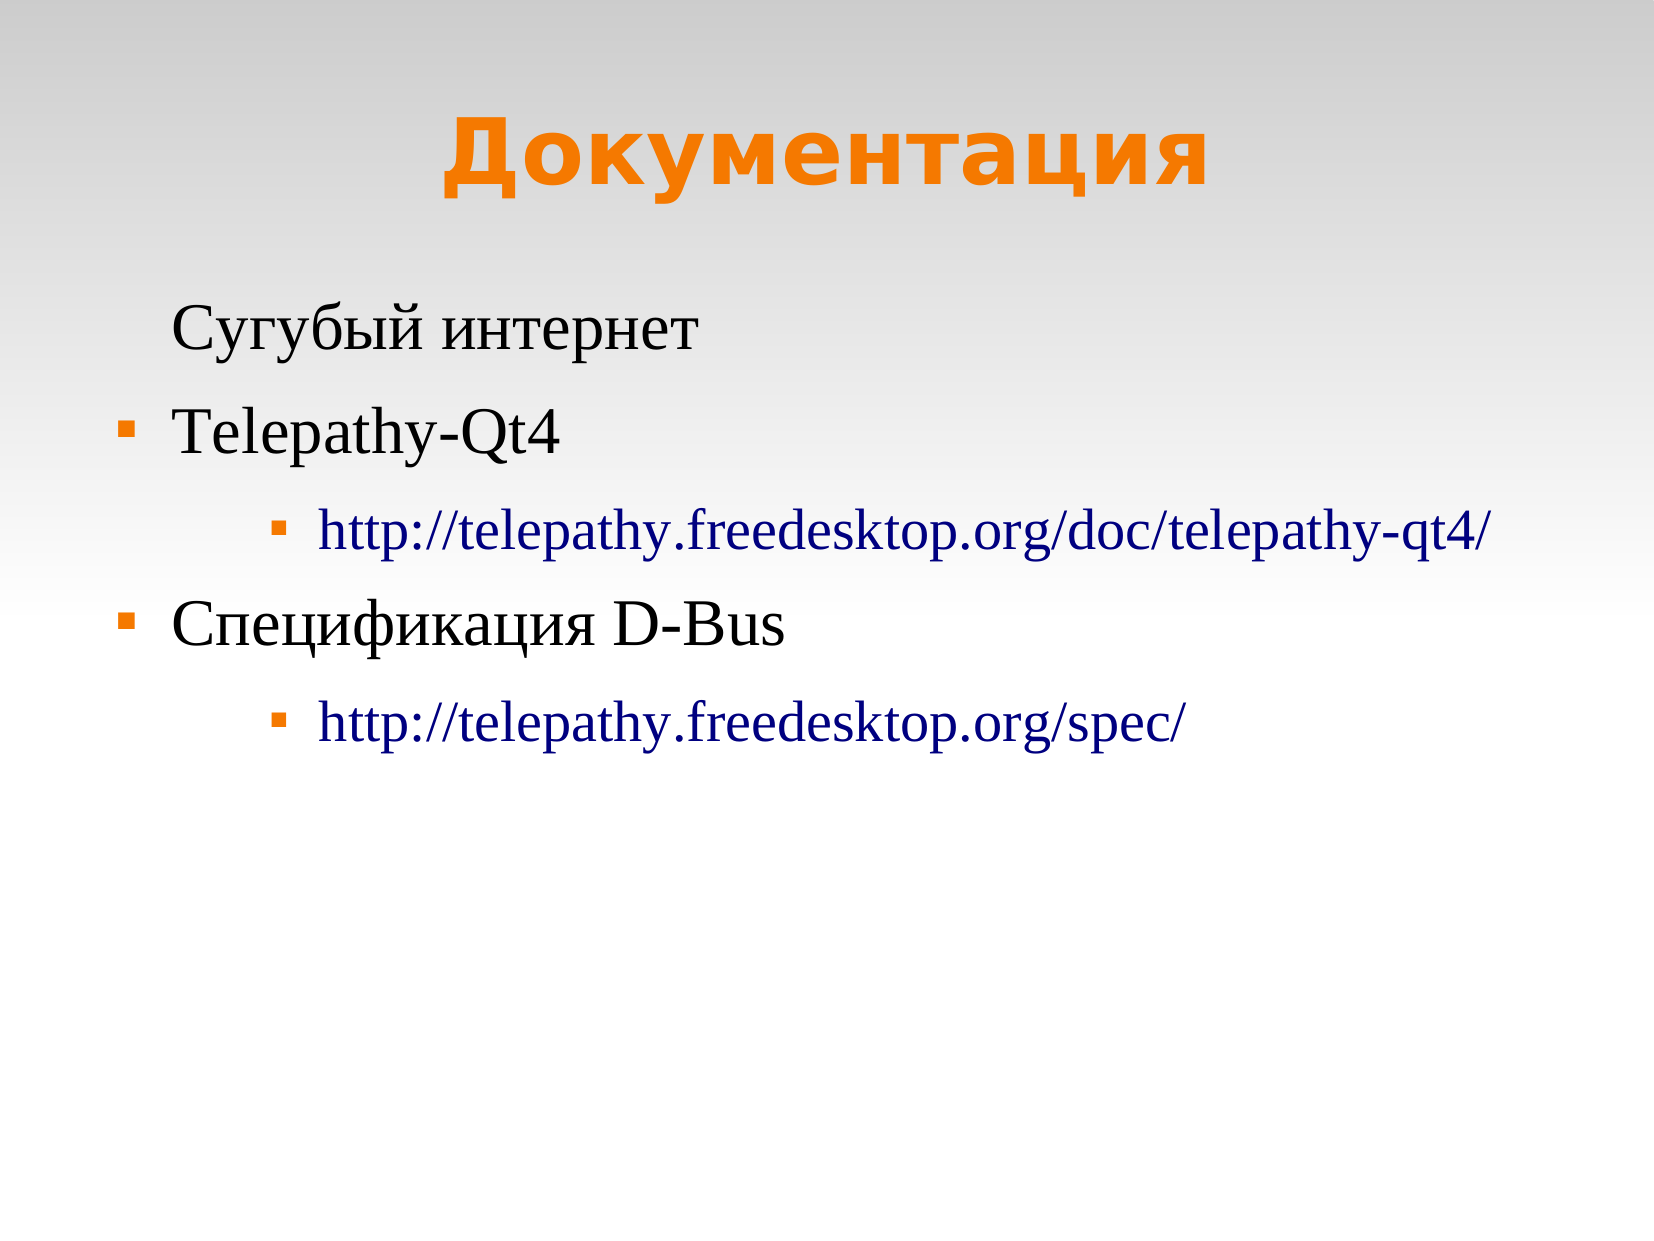

# Документация
Сугубый интернет
Telepathy-Qt4
http://telepathy.freedesktop.org/doc/telepathy-qt4/
Спецификация D-Bus
http://telepathy.freedesktop.org/spec/